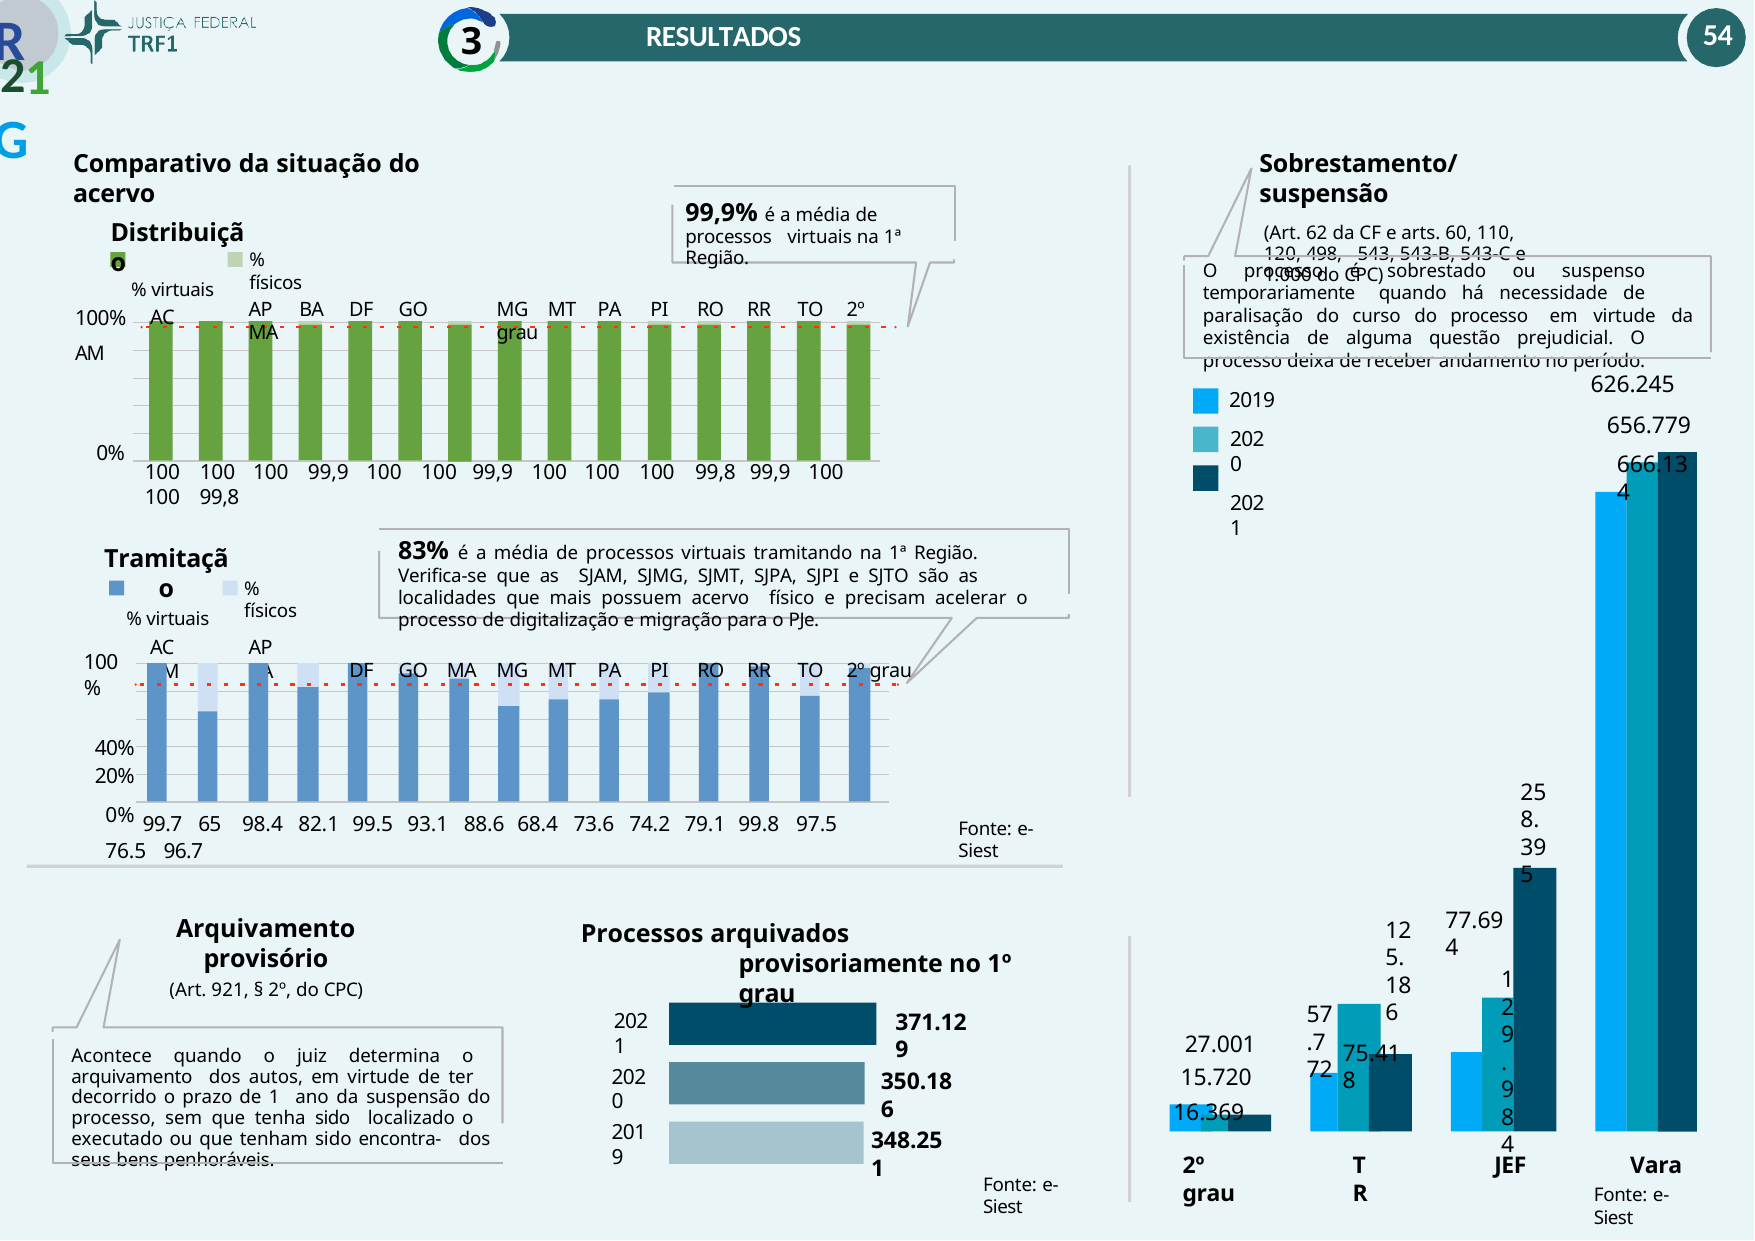

RG
54
3
21
RESULTADOS
Sobrestamento/suspensão
(Art. 62 da CF e arts. 60, 110, 120, 498, 543, 543-B, 543-C e 1.000 do CPC)
Comparativo da situação do acervo
99,9% é a média de processos virtuais na 1ª Região.
Distribuição
% virtuais
% físicos
O processo é sobrestado ou suspenso temporariamente quando há necessidade de paralisação do curso do processo em virtude da existência de alguma questão prejudicial. O processo deixa de receber andamento no período.
AP	BA	DF	GO	MA
MG	MT	PA	PI	RO	RR	TO	2º grau
100%	AC	AM
626.245
656.779
666.134
2019
2020
2021
0%
100 100 100 99,9 100 100 99,9 100 100 100 99,8 99,9 100 100 99,8
83% é a média de processos virtuais tramitando na 1ª Região. Verifica-se que as SJAM, SJMG, SJMT, SJPA, SJPI e SJTO são as localidades que mais possuem acervo físico e precisam acelerar o processo de digitalização e migração para o PJe.
DF	GO	MA	MG	MT	PA	PI	RO	RR	TO	2º grau
Tramitação
% virtuais
% físicos
AC	AM
AP	BA
100%
40%
20%
258.395
0% 99.7	65	98.4 82.1 99.5 93.1 88.6 68.4 73.6 74.2 79.1 99.8 97.5 76.5 96.7
Fonte: e-Siest
77.694
129.984
Arquivamento provisório
(Art. 921, § 2º, do CPC)
125.186
75.418
Processos arquivados provisoriamente no 1º grau
57.772
2021
371.129
27.001
15.720
16.369
Acontece quando o juiz determina o arquivamento dos autos, em virtude de ter decorrido o prazo de 1 ano da suspensão do processo, sem que tenha sido localizado o executado ou que tenham sido encontra- dos seus bens penhoráveis.
2020
350.186
2019
348.251
Vara
Fonte: e-Siest
2º grau
TR
JEF
Fonte: e-Siest